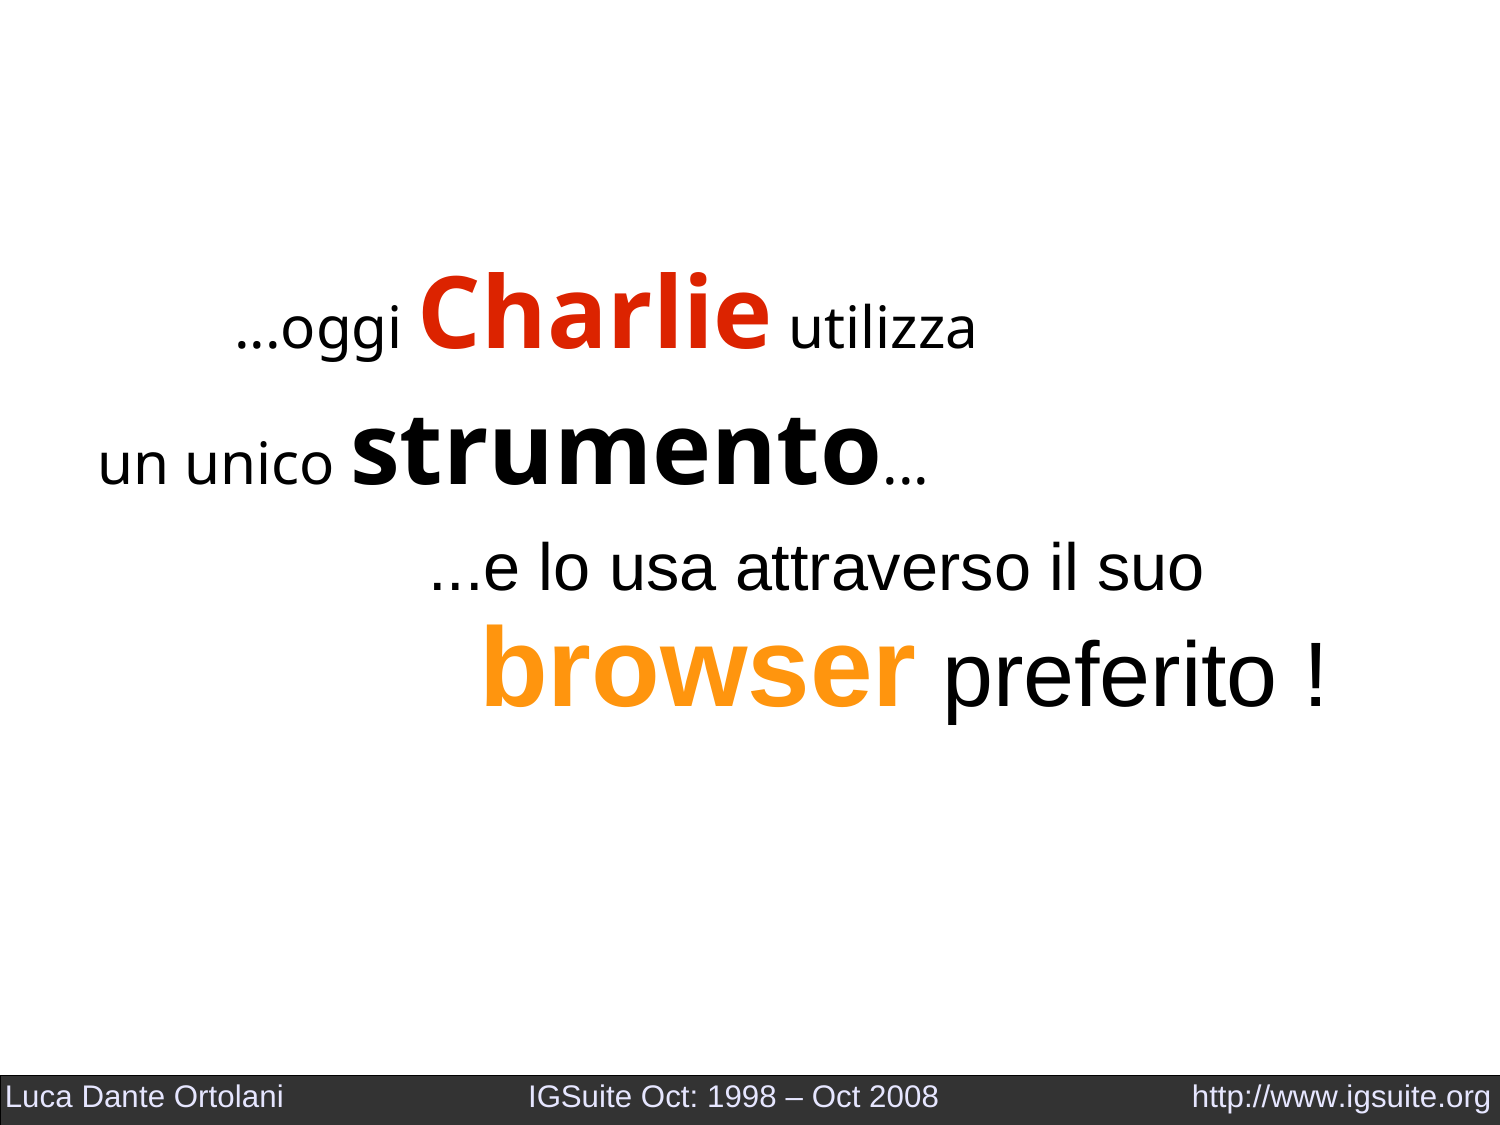

...oggi Charlie utilizza
un unico strumento...
...e lo usa attraverso il suo
 browser preferito !
Luca Dante Ortolani IGSuite Oct: 1998 – Oct 2008 http://www.igsuite.org